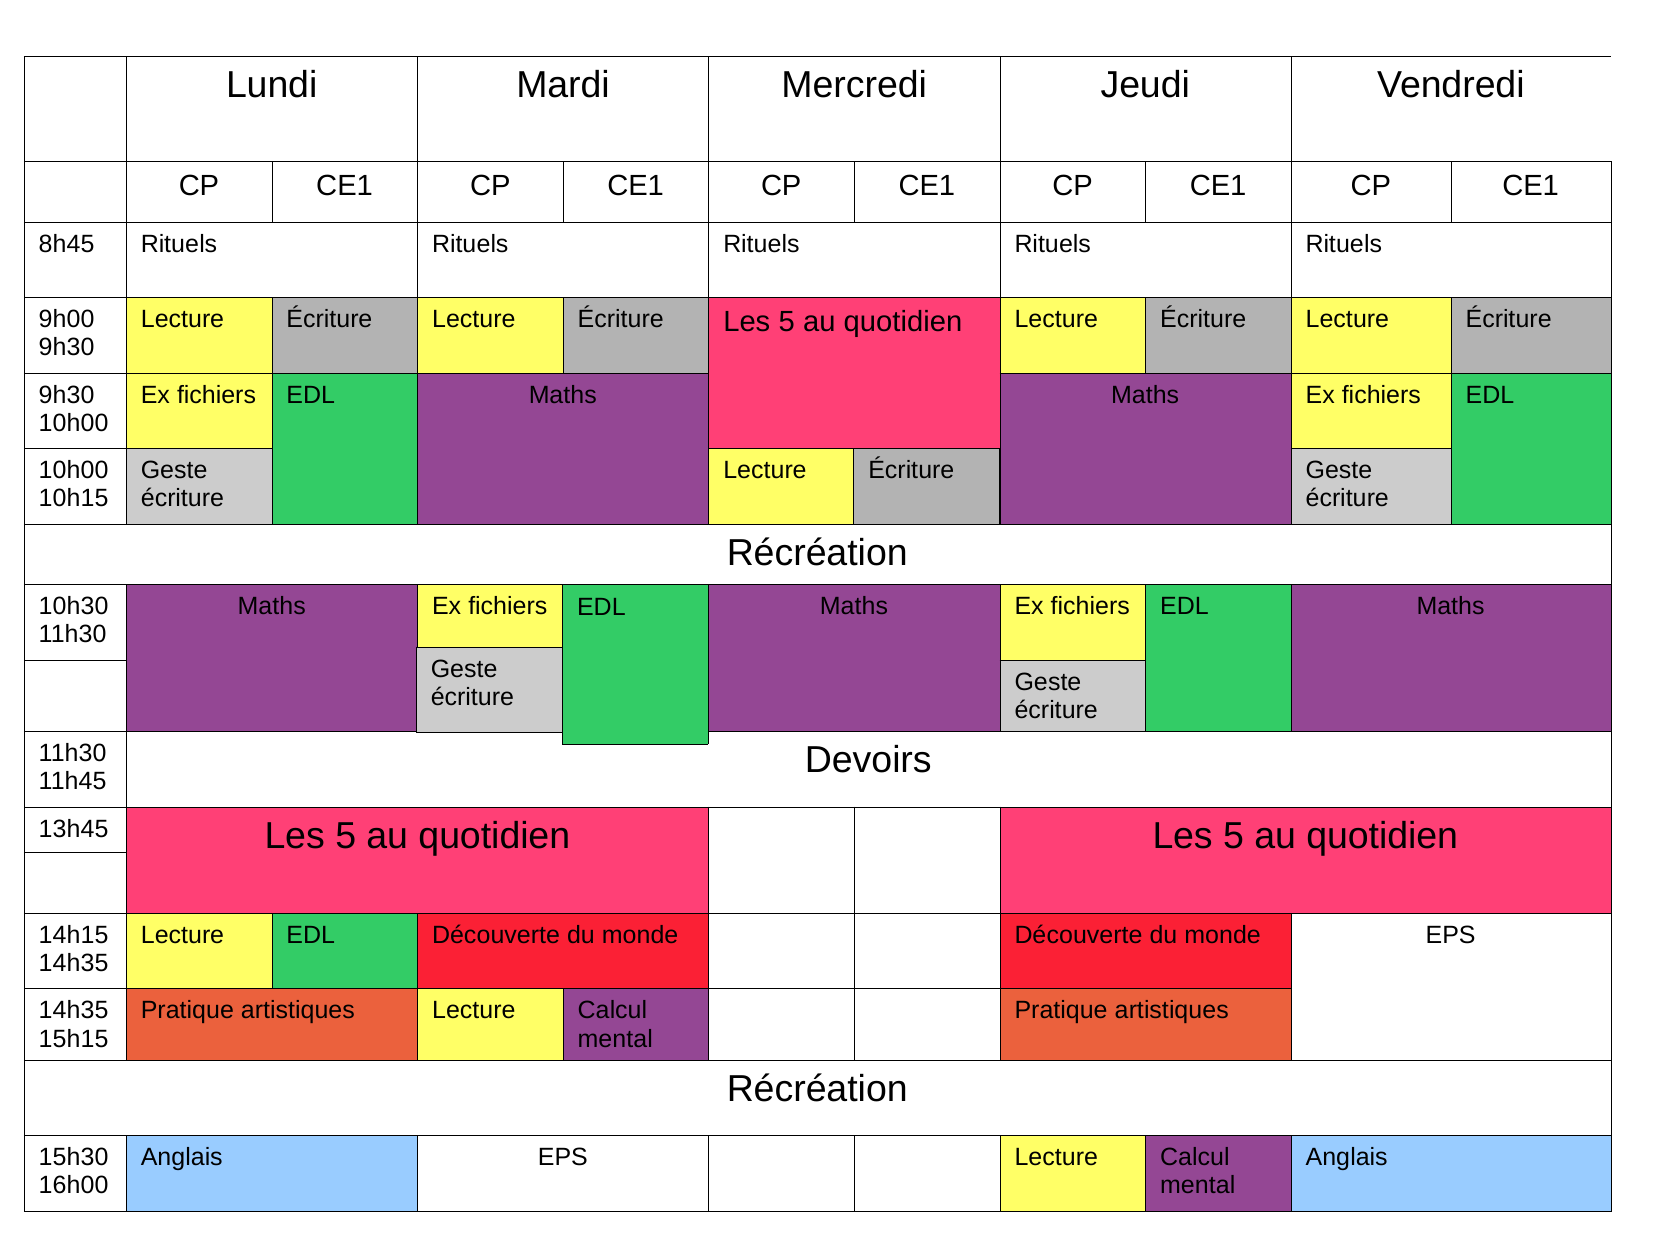

| | Lundi | | Mardi | | Mercredi | | Jeudi | | Vendredi | |
| --- | --- | --- | --- | --- | --- | --- | --- | --- | --- | --- |
| | CP | CE1 | CP | CE1 | CP | CE1 | CP | CE1 | CP | CE1 |
| 8h45 | Rituels | | Rituels | | Rituels | | Rituels | | Rituels | |
| 9h00 9h30 | Lecture | Écriture | Lecture | Écriture | Les 5 au quotidien | | Lecture | Écriture | Lecture | Écriture |
| 9h30 10h00 | Ex fichiers | EDL | Maths | | | | Maths | | Ex fichiers | EDL |
| 10h00 10h15 | Geste écriture | | | | Lecture | | | | Geste écriture | |
| Récréation | | | | | | | | | | |
| 10h30 11h30 | Maths | | Ex fichiers | | Maths | | Ex fichiers | EDL | Maths | |
| | | | | | | | Geste écriture | | | |
| 11h30 11h45 | Devoirs | | | | | | | | | |
| 13h45 | Les 5 au quotidien | | | | | | Les 5 au quotidien | | | |
| | | | | | | | | | | |
| 14h15 14h35 | Lecture | EDL | Découverte du monde | | | | Découverte du monde | | EPS | |
| 14h35 15h15 | Pratique artistiques | | Lecture | Calcul mental | | | Pratique artistiques | | | |
| Récréation | | | | | | | | | | |
| 15h30 16h00 | Anglais | | EPS | | | | Lecture | Calcul mental | Anglais | |
| Écriture |
| --- |
| EDL |
| --- |
| Geste écriture |
| --- |